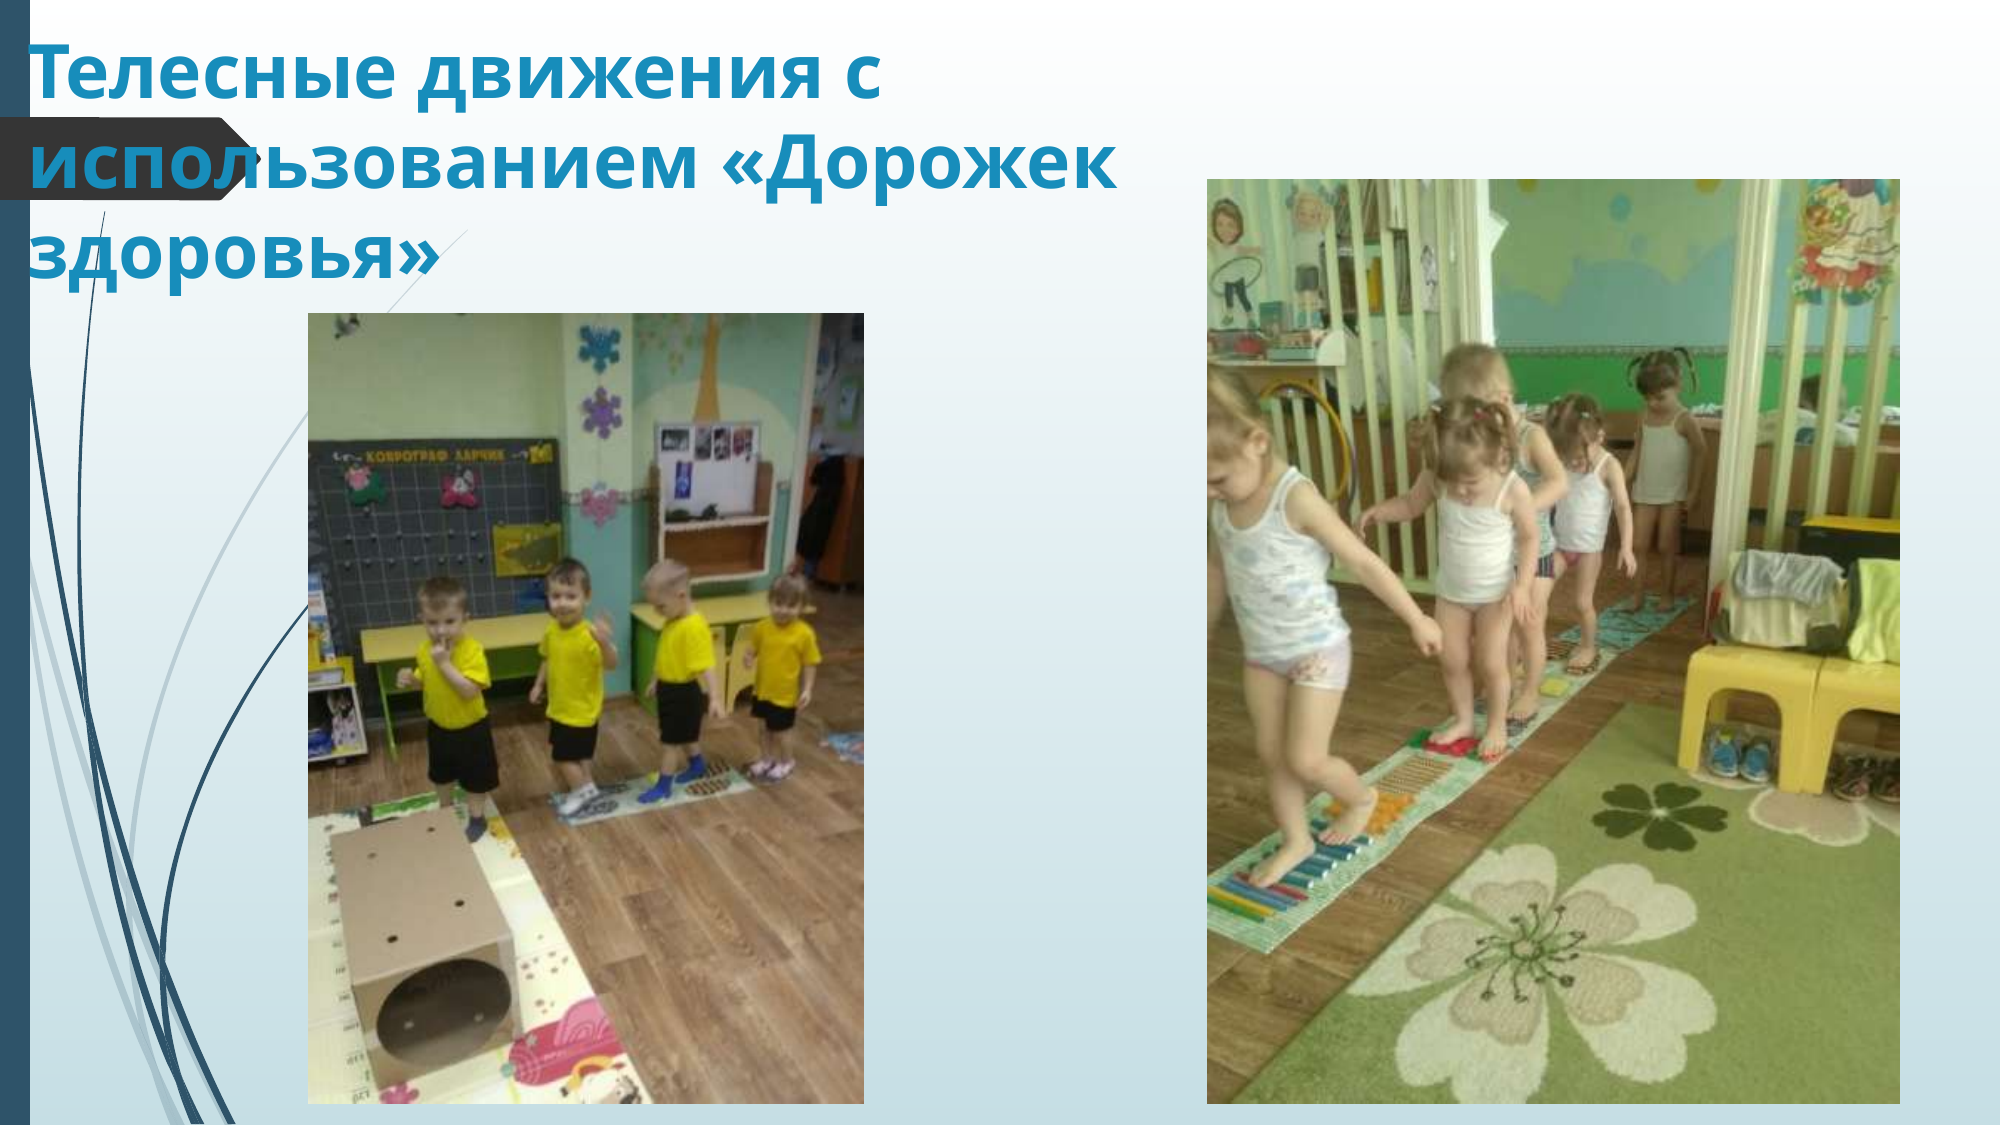

# Телесные движения с использованием «Дорожек здоровья»